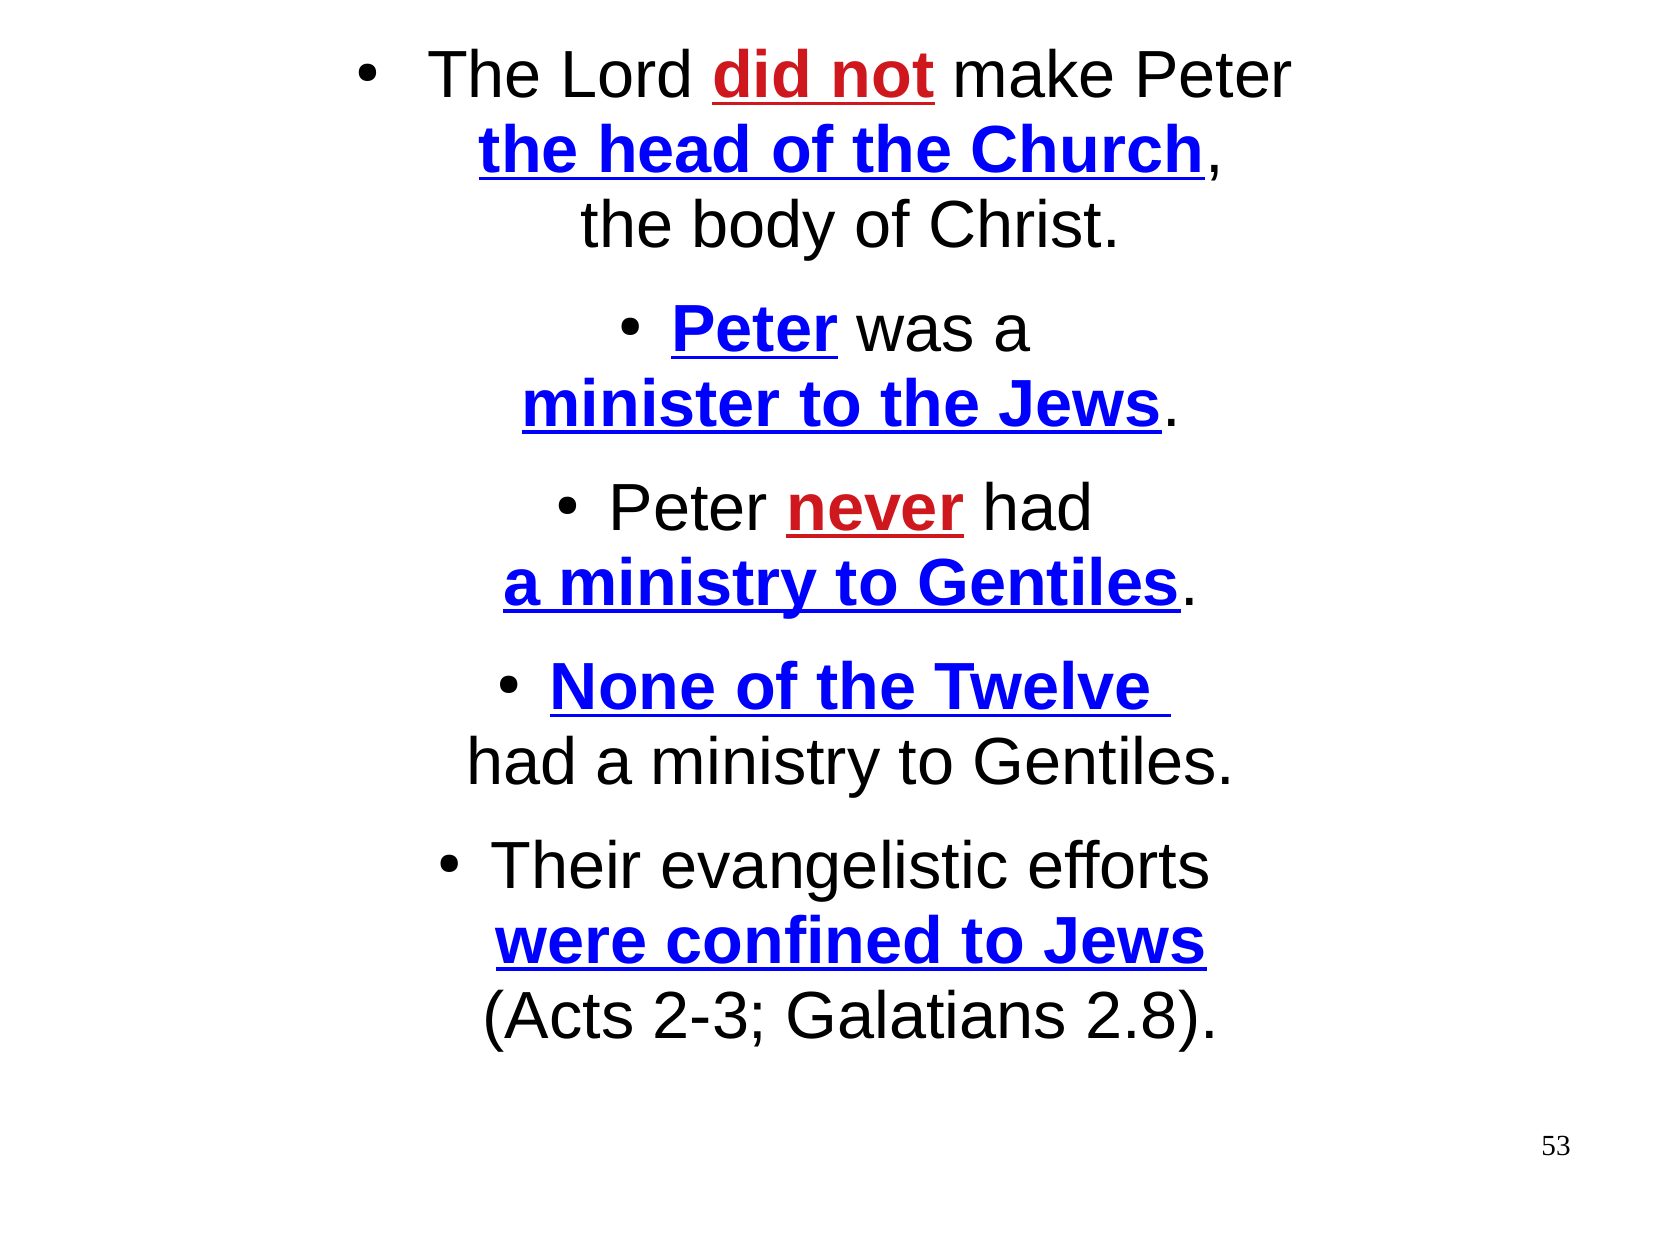

# The Lord did not make Peter the head of the Church, the body of Christ.
Peter was a
minister to the Jews.
Peter never had
a ministry to Gentiles.
None of the Twelve
had a ministry to Gentiles.
Their evangelistic efforts
were confined to Jews
(Acts 2-3; Galatians 2.8).
53